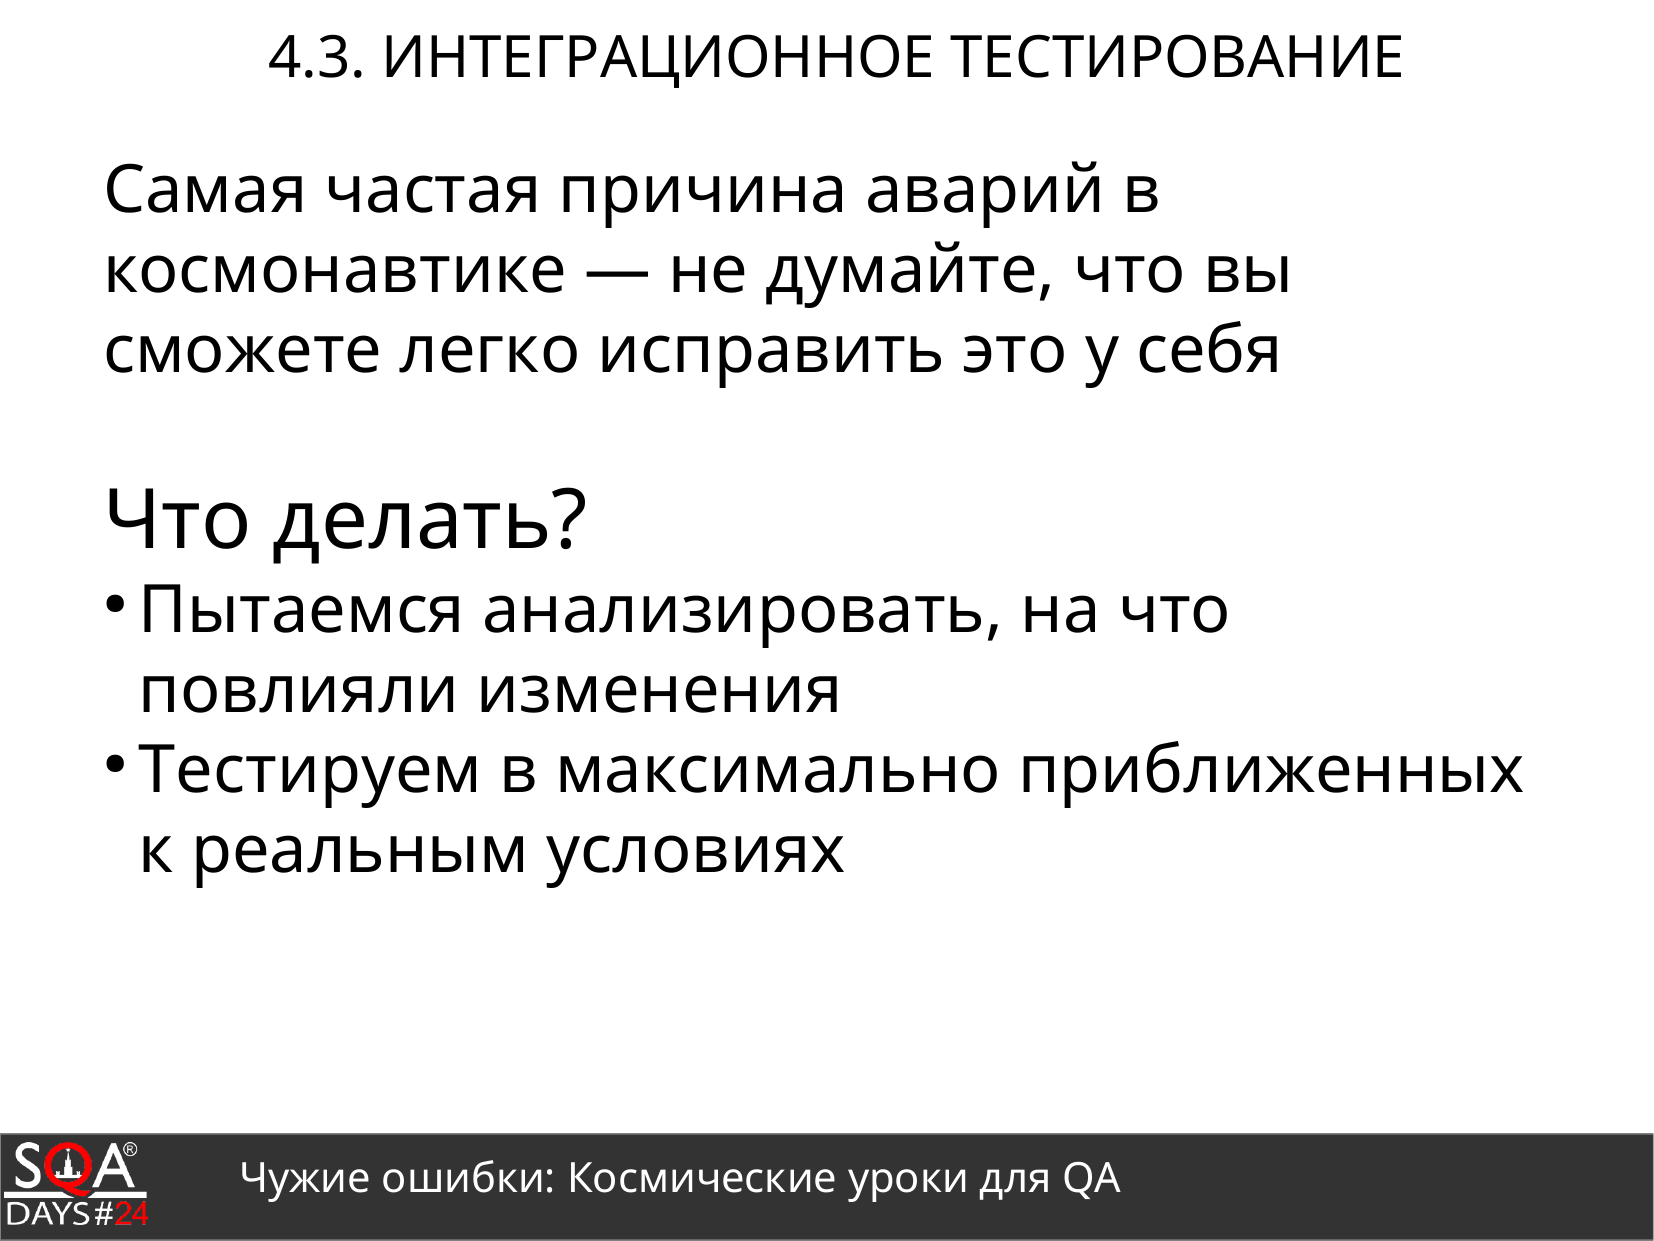

4.3. ИНТЕГРАЦИОННОЕ ТЕСТИРОВАНИЕ
Самая частая причина аварий в космонавтике — не думайте, что вы сможете легко исправить это у себя
Что делать?
Пытаемся анализировать, на что повлияли изменения
Тестируем в максимально приближенных к реальным условиях
Чужие ошибки: Космические уроки для QA